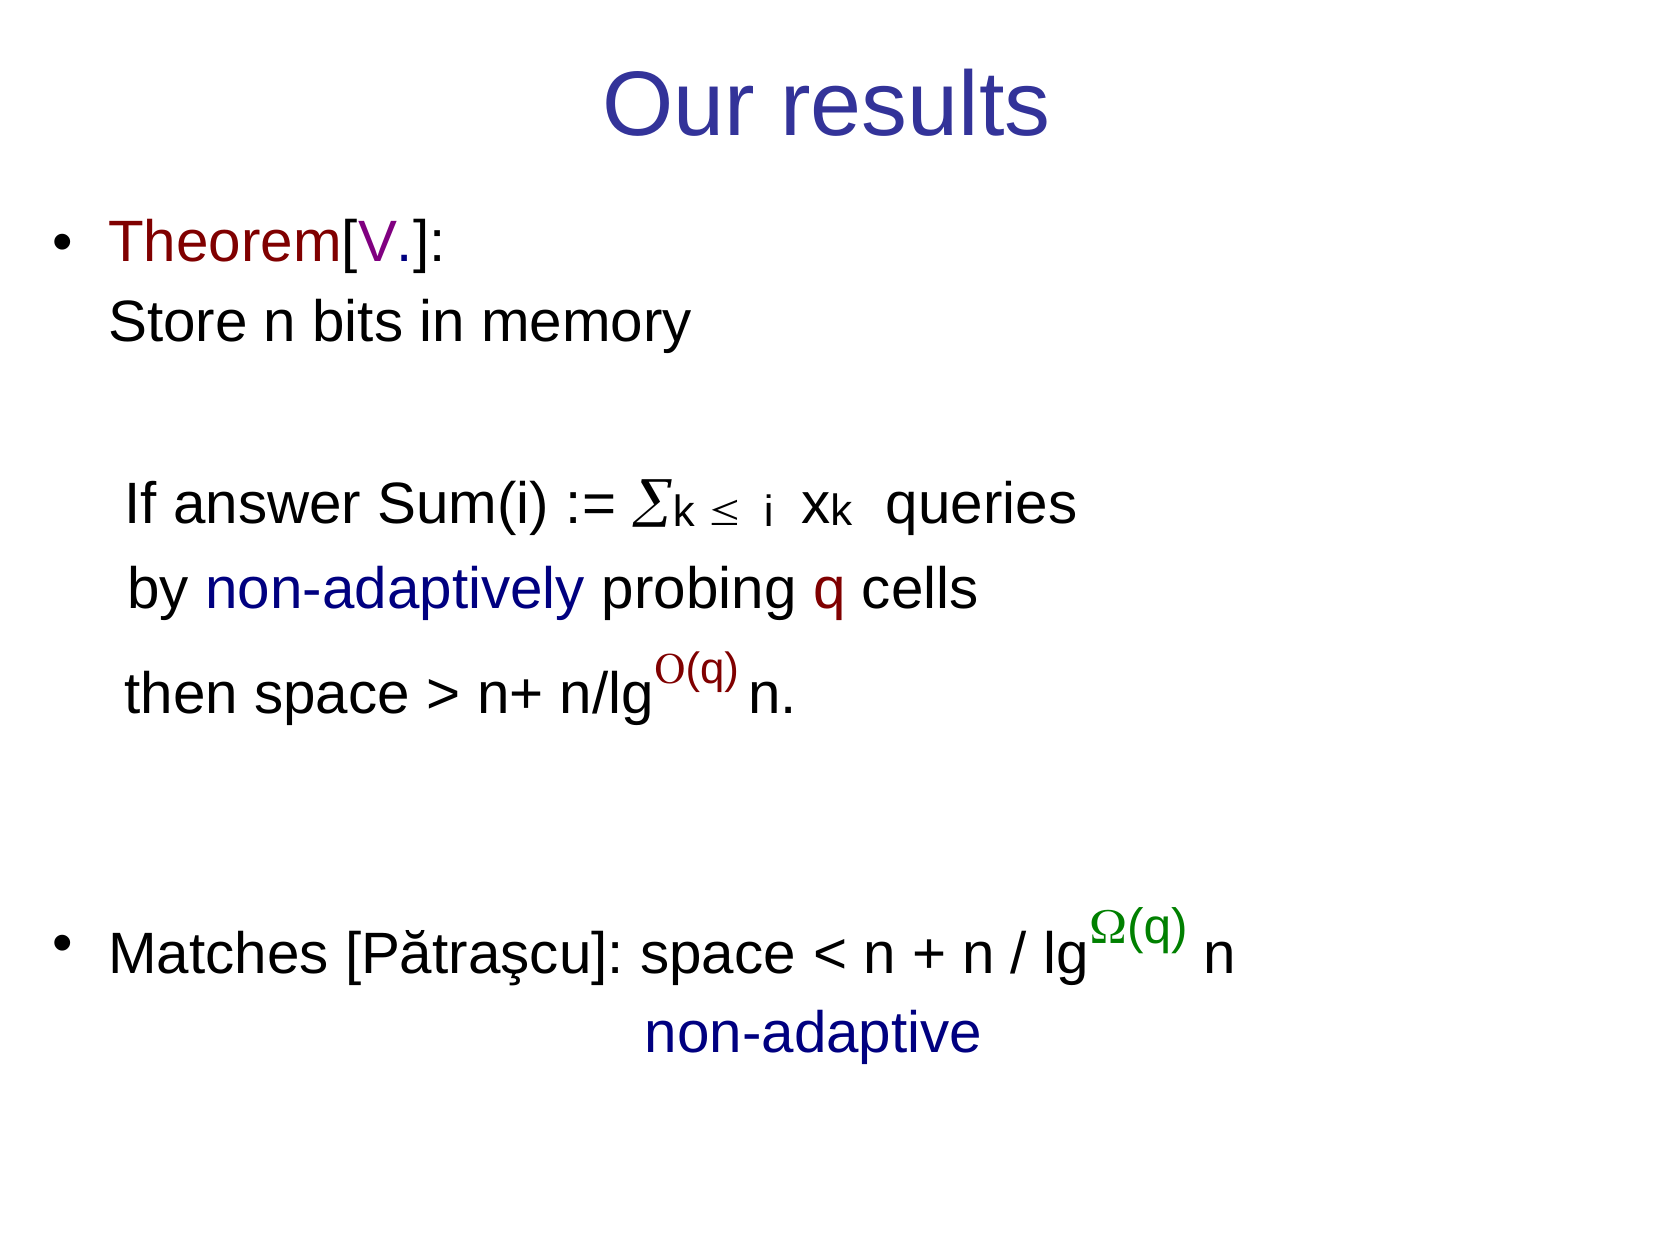

Our results
# Theorem[V.]:
Store n bits in memory
 If answer Sum(i) := k  i xk queries
 by non-adaptively probing q cells
 then space > n+ n/lgO(q) n.
Matches [Pătraşcu]: space < n + n / lg(q) n
 non-adaptive